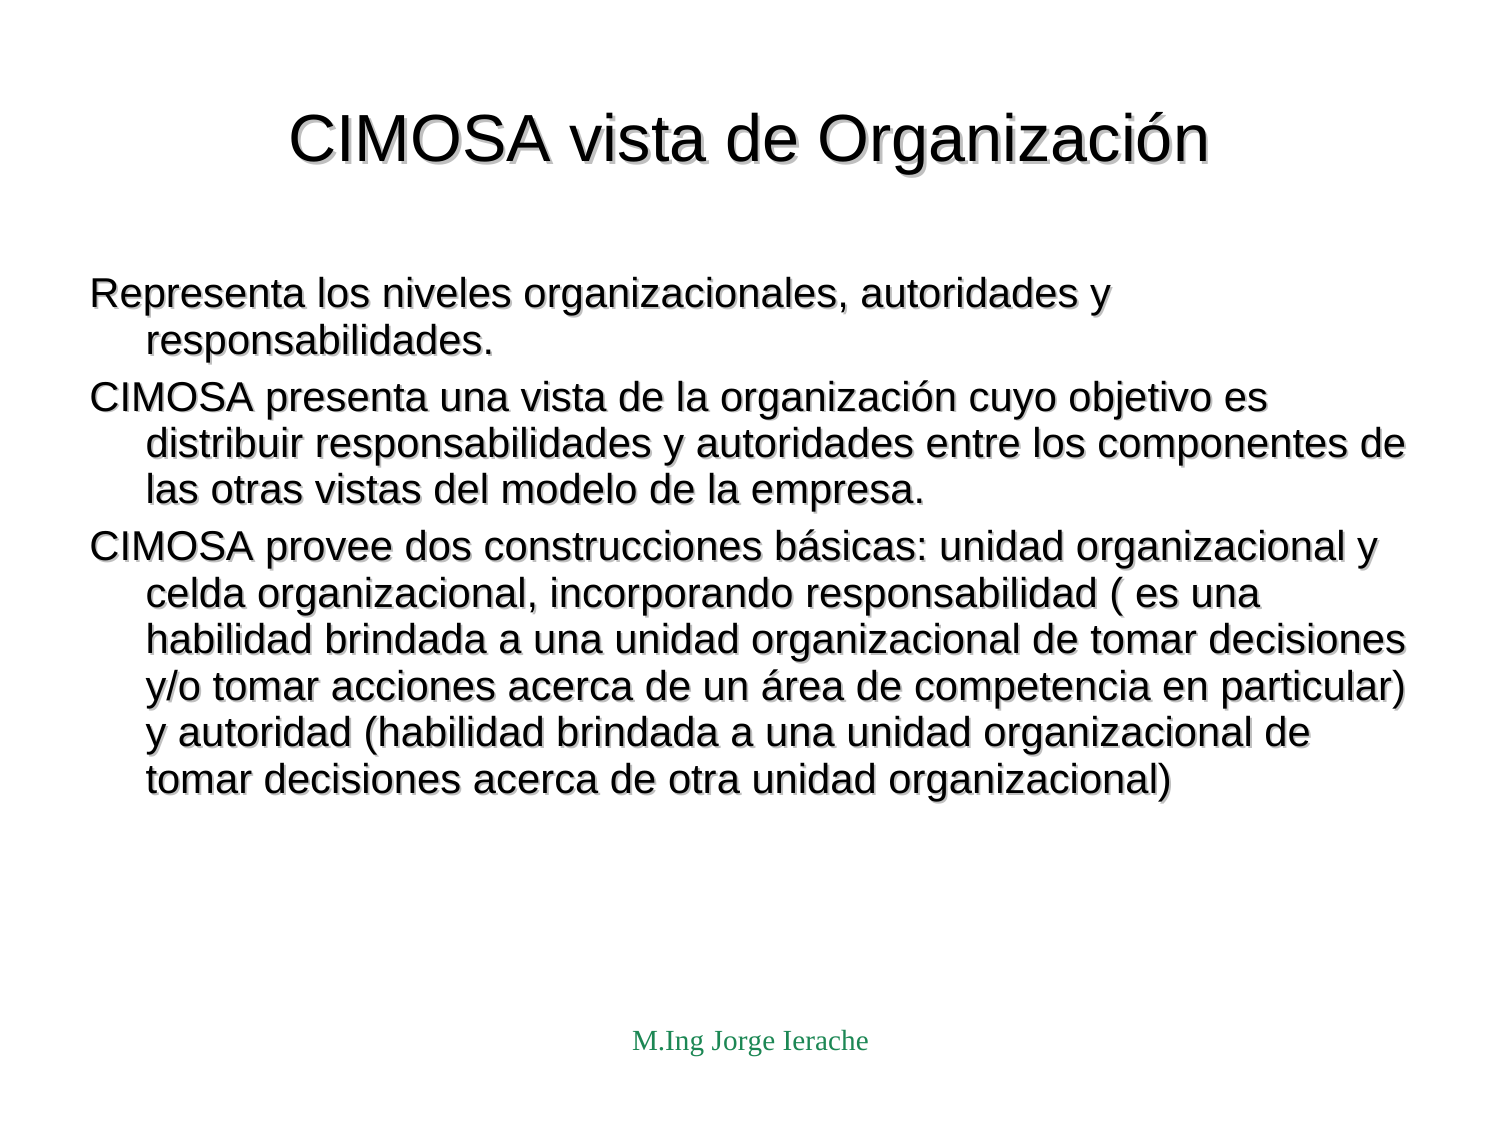

# CIMOSA vista de Organización
Representa los niveles organizacionales, autoridades y responsabilidades.
CIMOSA presenta una vista de la organización cuyo objetivo es distribuir responsabilidades y autoridades entre los componentes de las otras vistas del modelo de la empresa.
CIMOSA provee dos construcciones básicas: unidad organizacional y celda organizacional, incorporando responsabilidad ( es una habilidad brindada a una unidad organizacional de tomar decisiones y/o tomar acciones acerca de un área de competencia en particular) y autoridad (habilidad brindada a una unidad organizacional de tomar decisiones acerca de otra unidad organizacional)
M.Ing Jorge Ierache